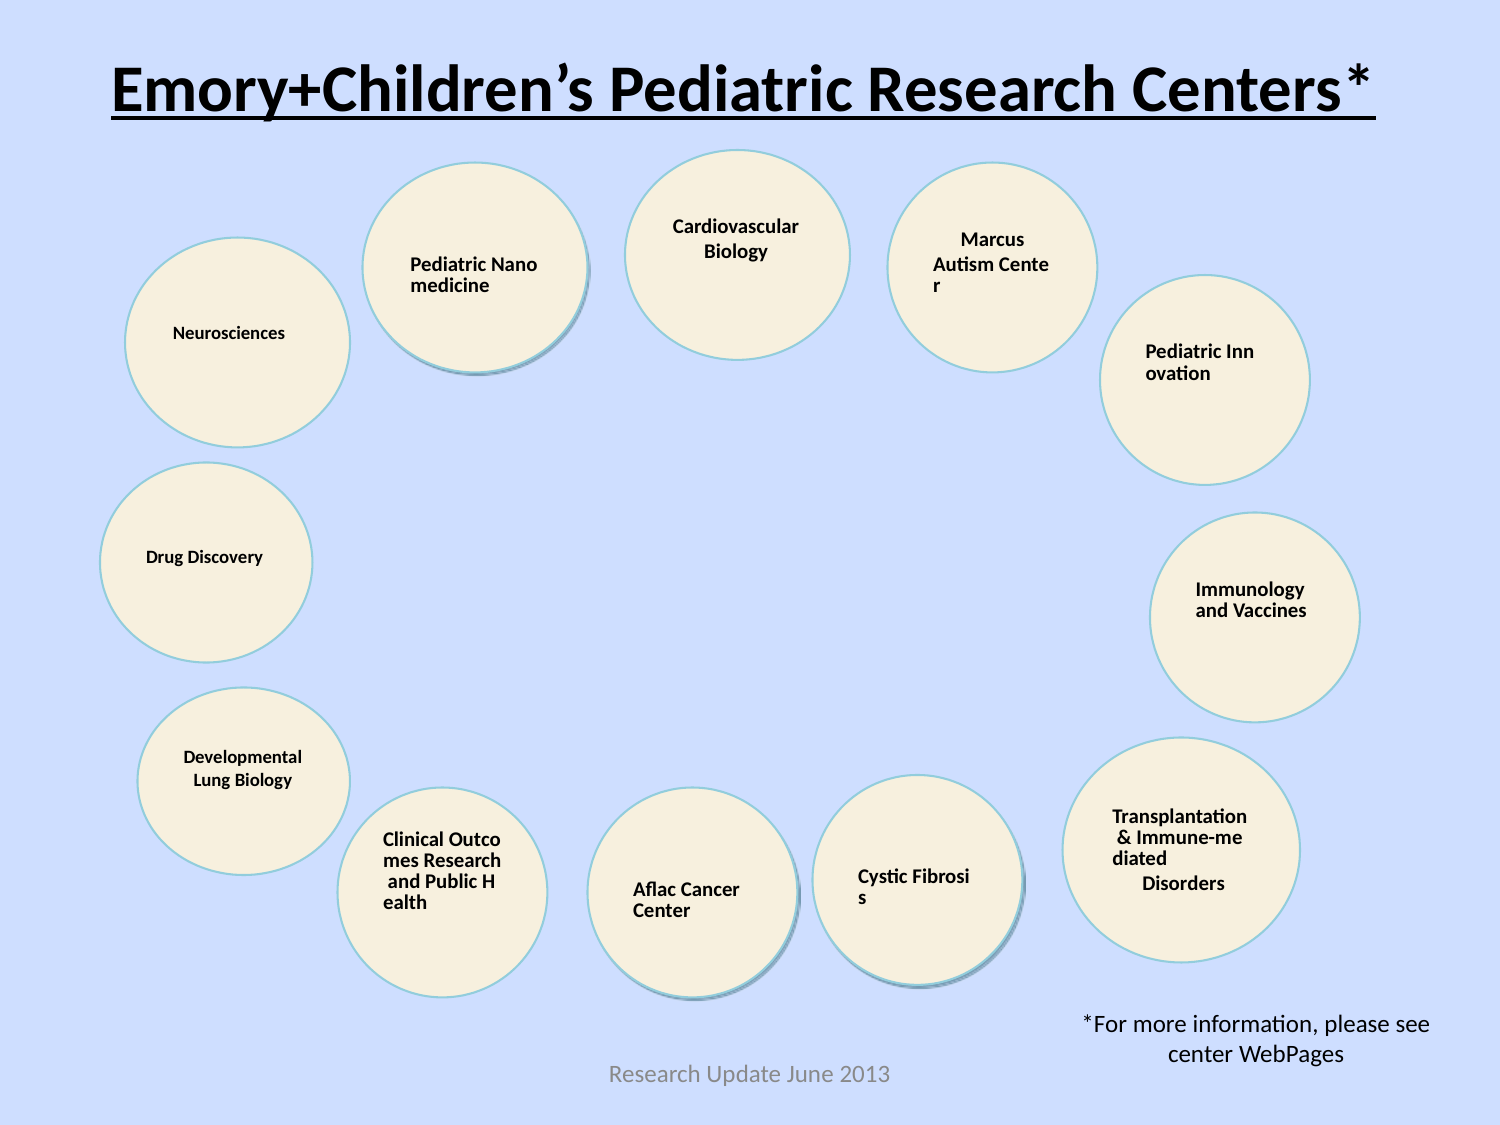

Emory+Children’s Pediatric Research Centers*
Cardiovascular
Biology
Pediatric Nanomedicine
Marcus
Autism Center
Neurosciences
Pediatric Innovation
Drug Discovery
Immunology and Vaccines
Developmental
Lung Biology
Transplantation & Immune-mediated Disorders
Cystic Fibrosis
Clinical Outcomes Research and Public Health
Aflac Cancer Center
*For more information, please see center WebPages
Research Update June 2013